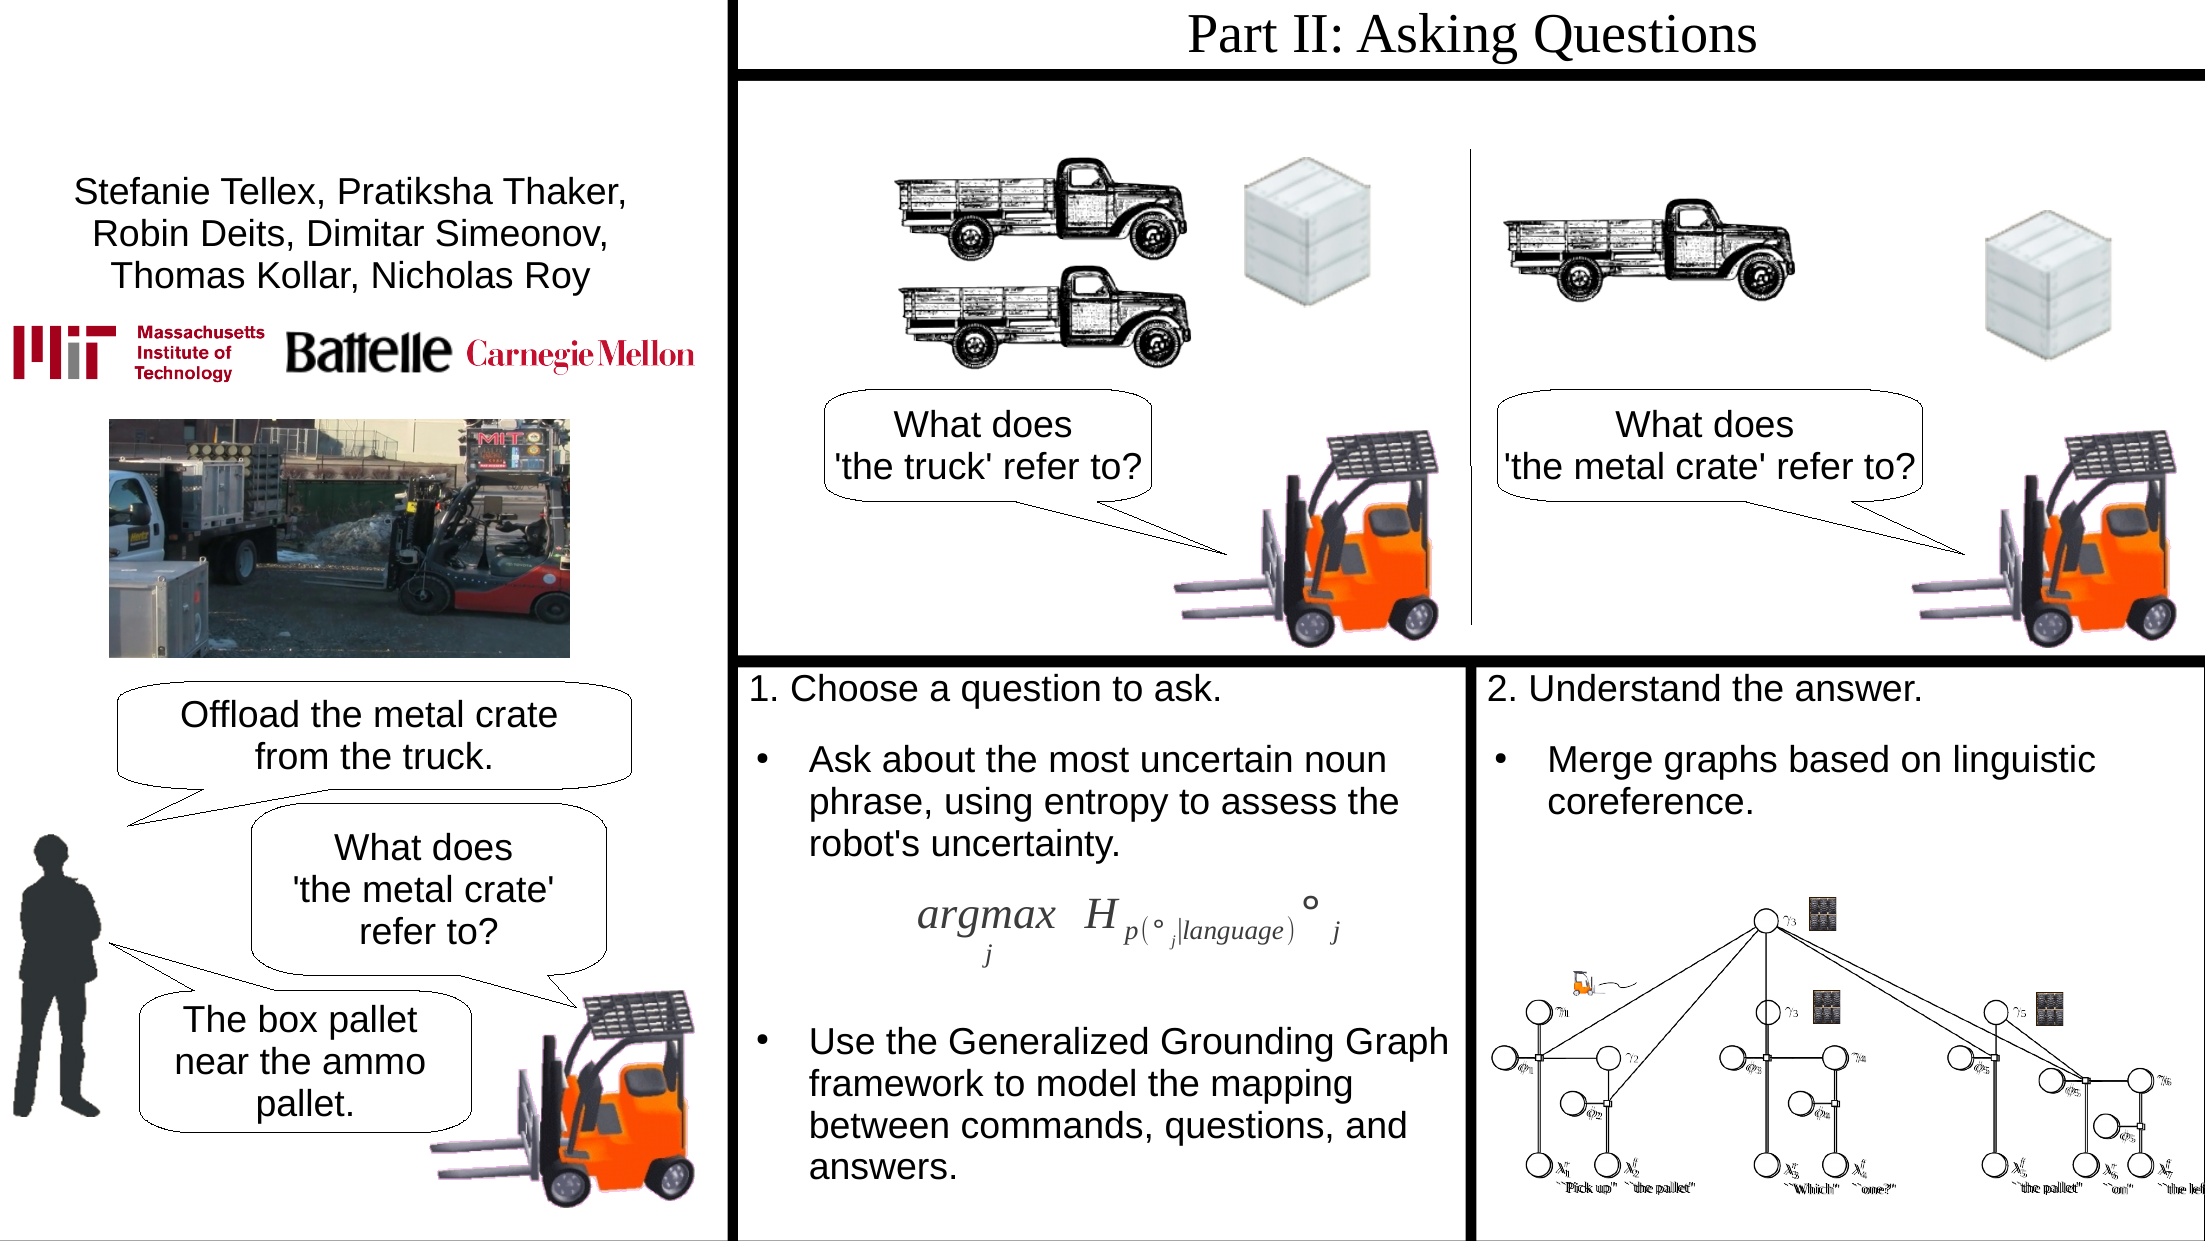

# Part II: Asking Questions
Toward Information Theoretic Human-Robot Dialog
“Offload the metal crate from the truck.”
Stefanie Tellex, Pratiksha Thaker, Robin Deits, Dimitar Simeonov, Thomas Kollar, Nicholas Roy
What does
'the truck' refer to?
What does
'the metal crate' refer to?
 1. Choose a question to ask.
Ask about the most uncertain noun phrase, using entropy to assess the robot's uncertainty.
Use the Generalized Grounding Graph framework to model the mapping between commands, questions, and answers.
 2. Understand the answer.
Merge graphs based on linguistic coreference.
Offload the metal crate
from the truck.
What does
'the metal crate'
refer to?
The box pallet
near the ammo
pallet.